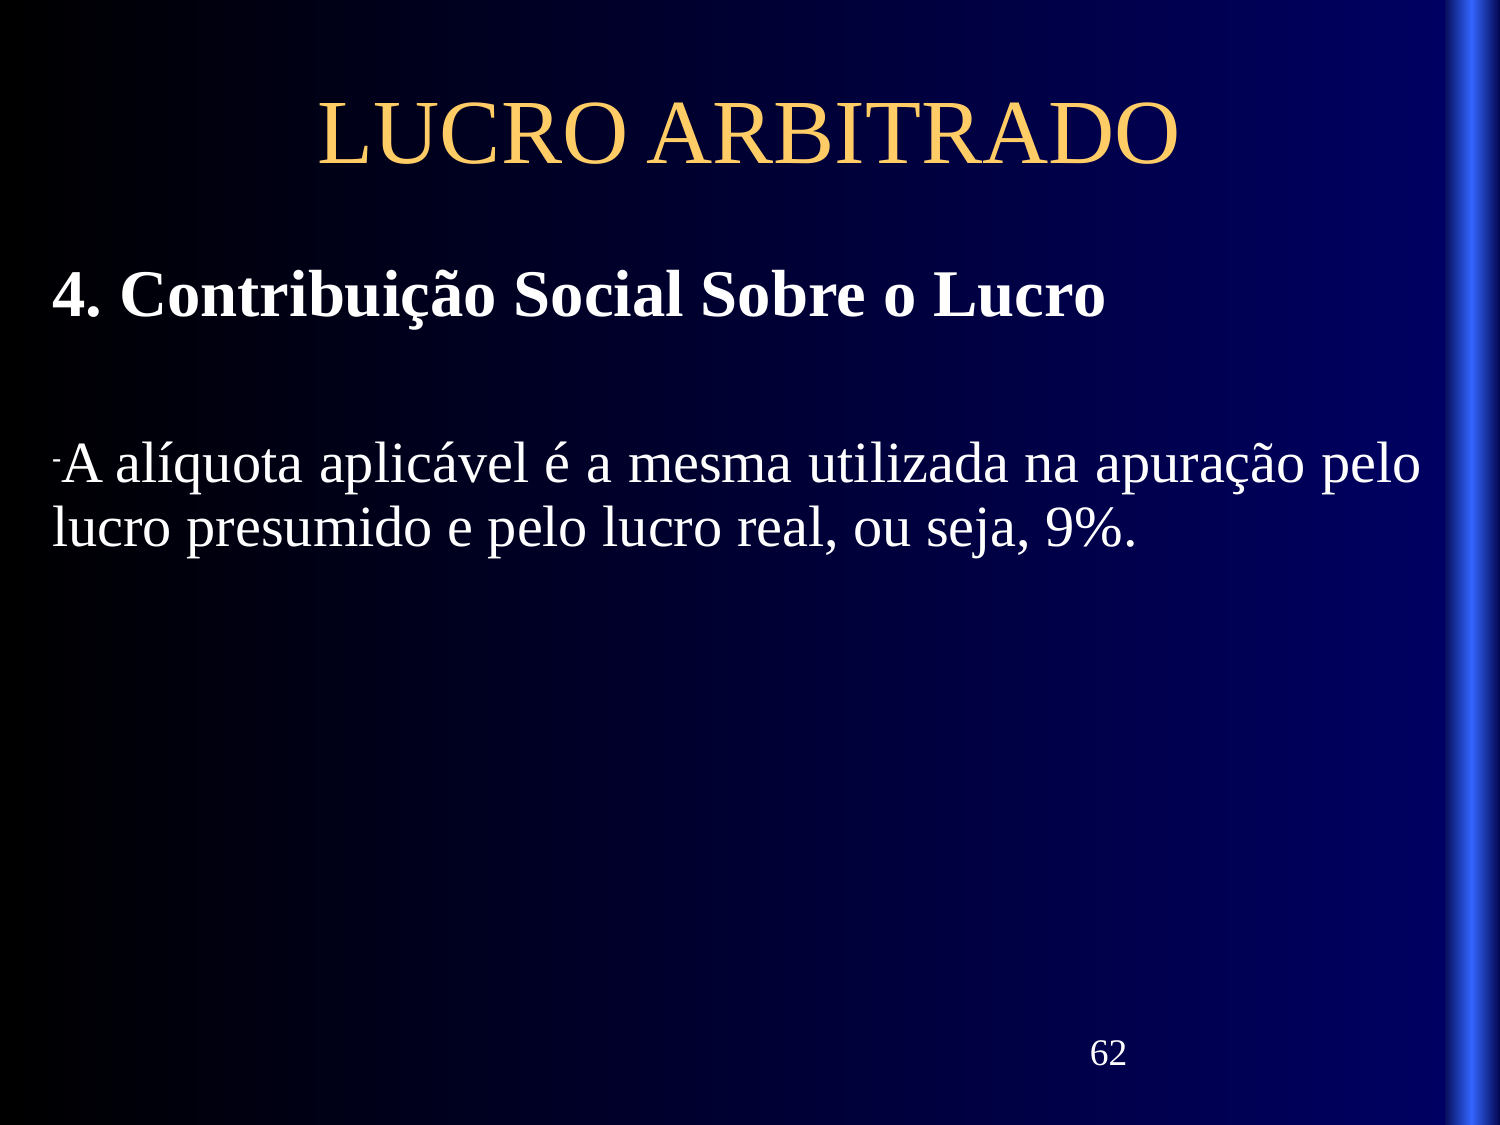

# LUCRO ARBITRADO
4. Contribuição Social Sobre o Lucro
A alíquota aplicável é a mesma utilizada na apuração pelo lucro presumido e pelo lucro real, ou seja, 9%.